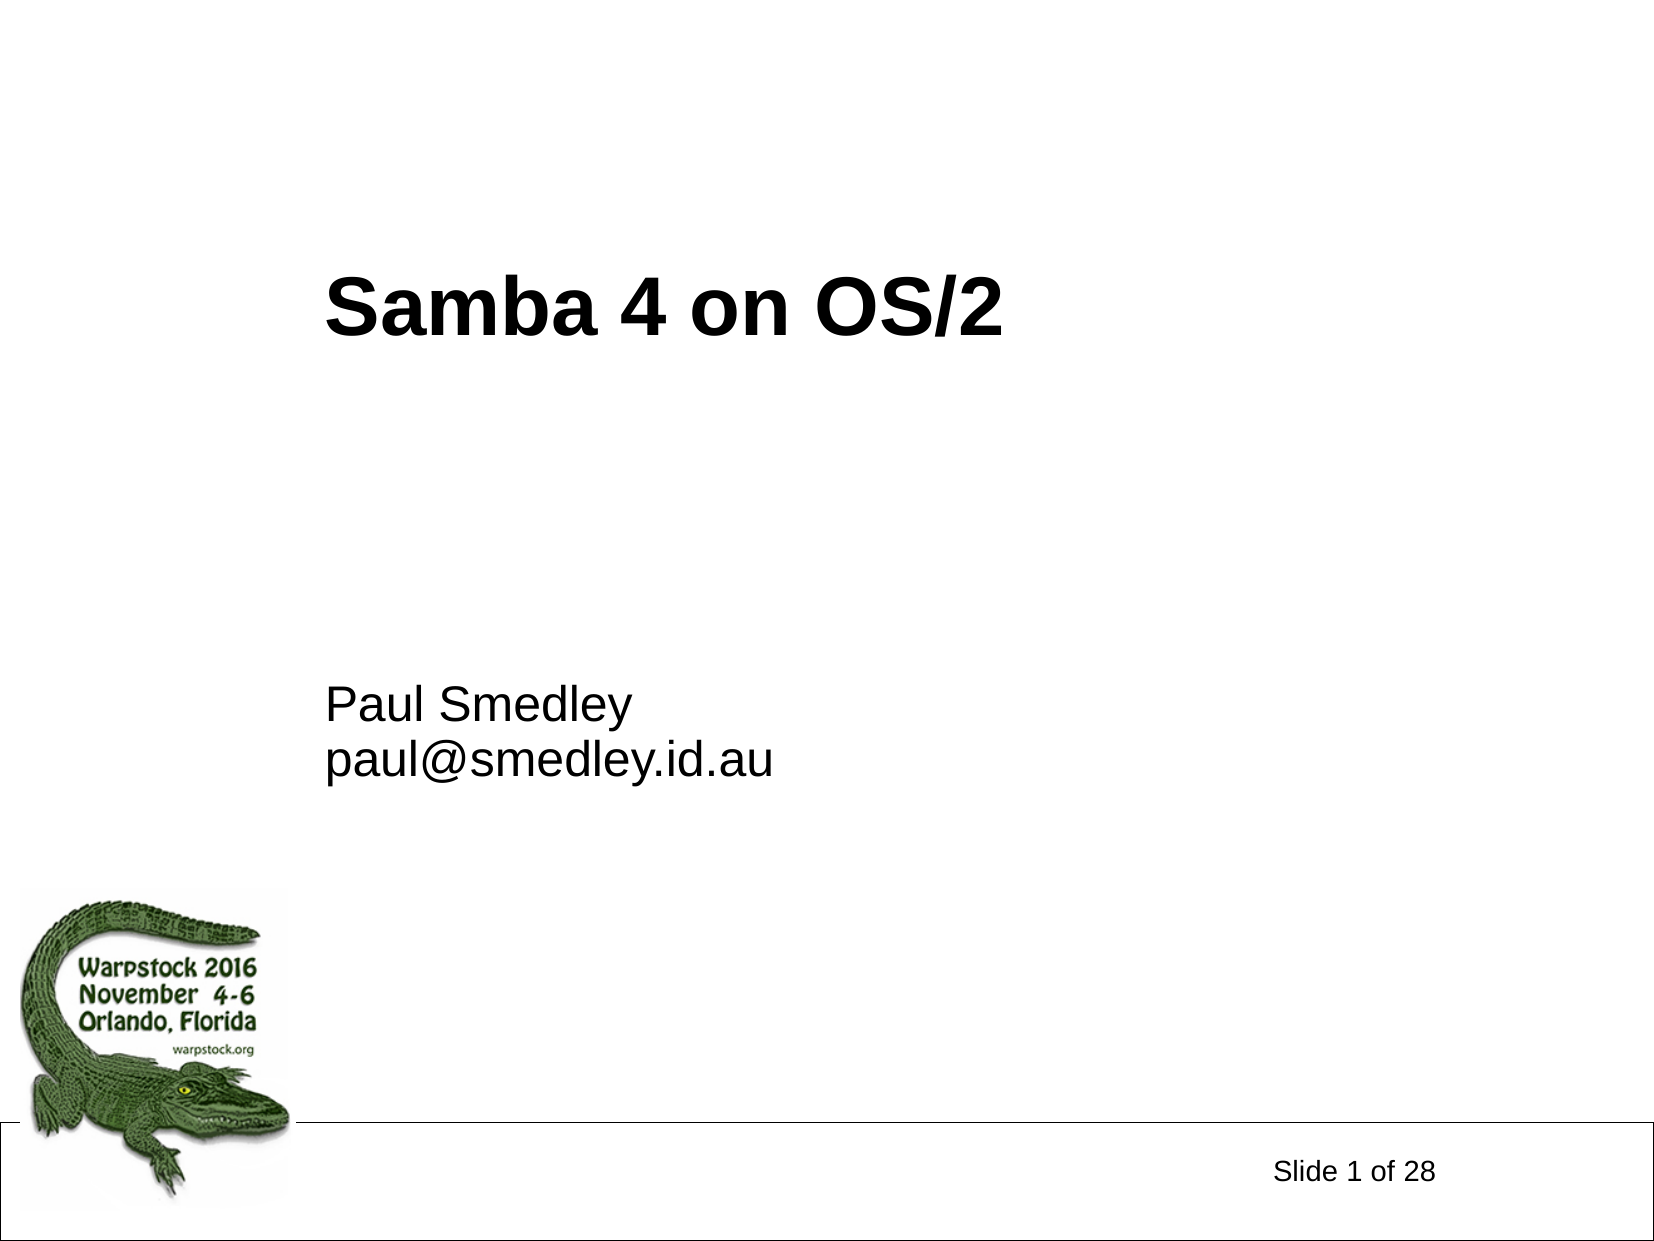

# Samba 4 on OS/2
Paul Smedley
paul@smedley.id.au
Slide of <count>